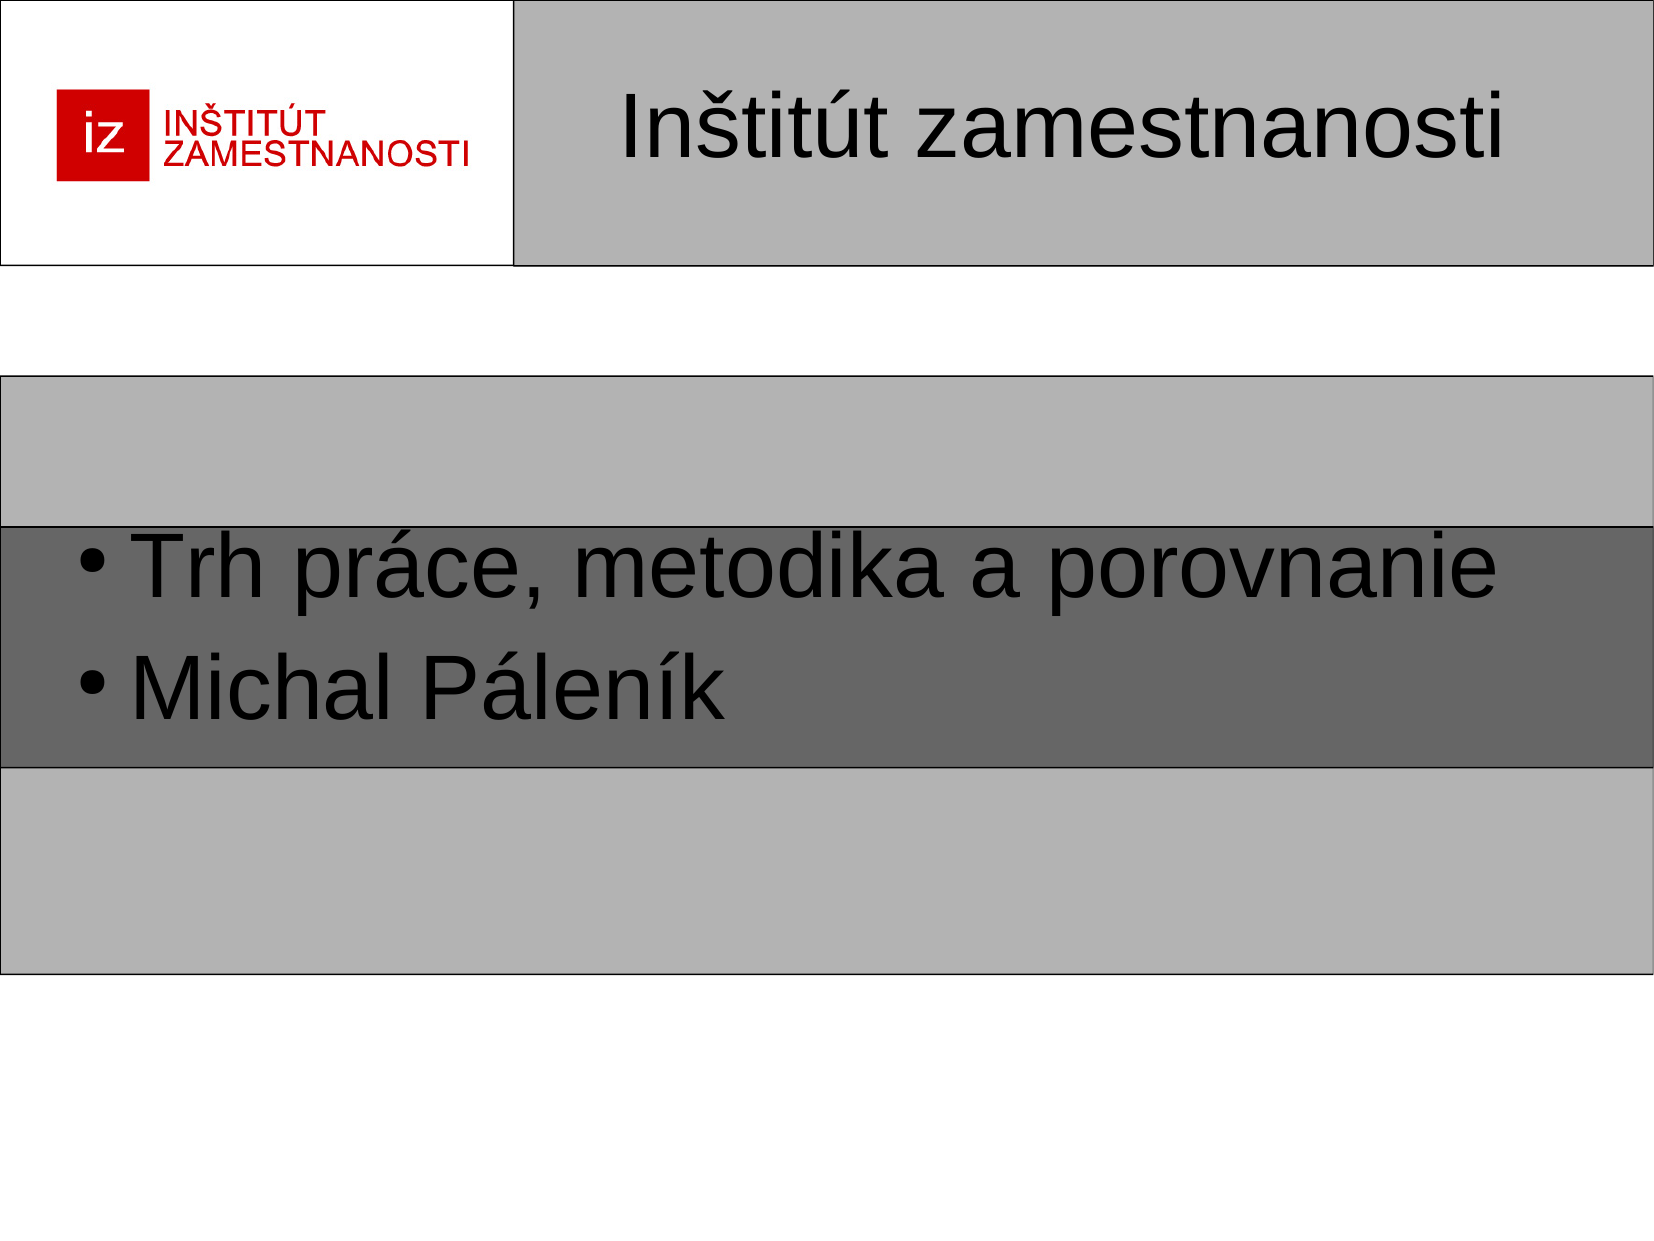

# Inštitút zamestnanosti
Trh práce, metodika a porovnanie
Michal Páleník